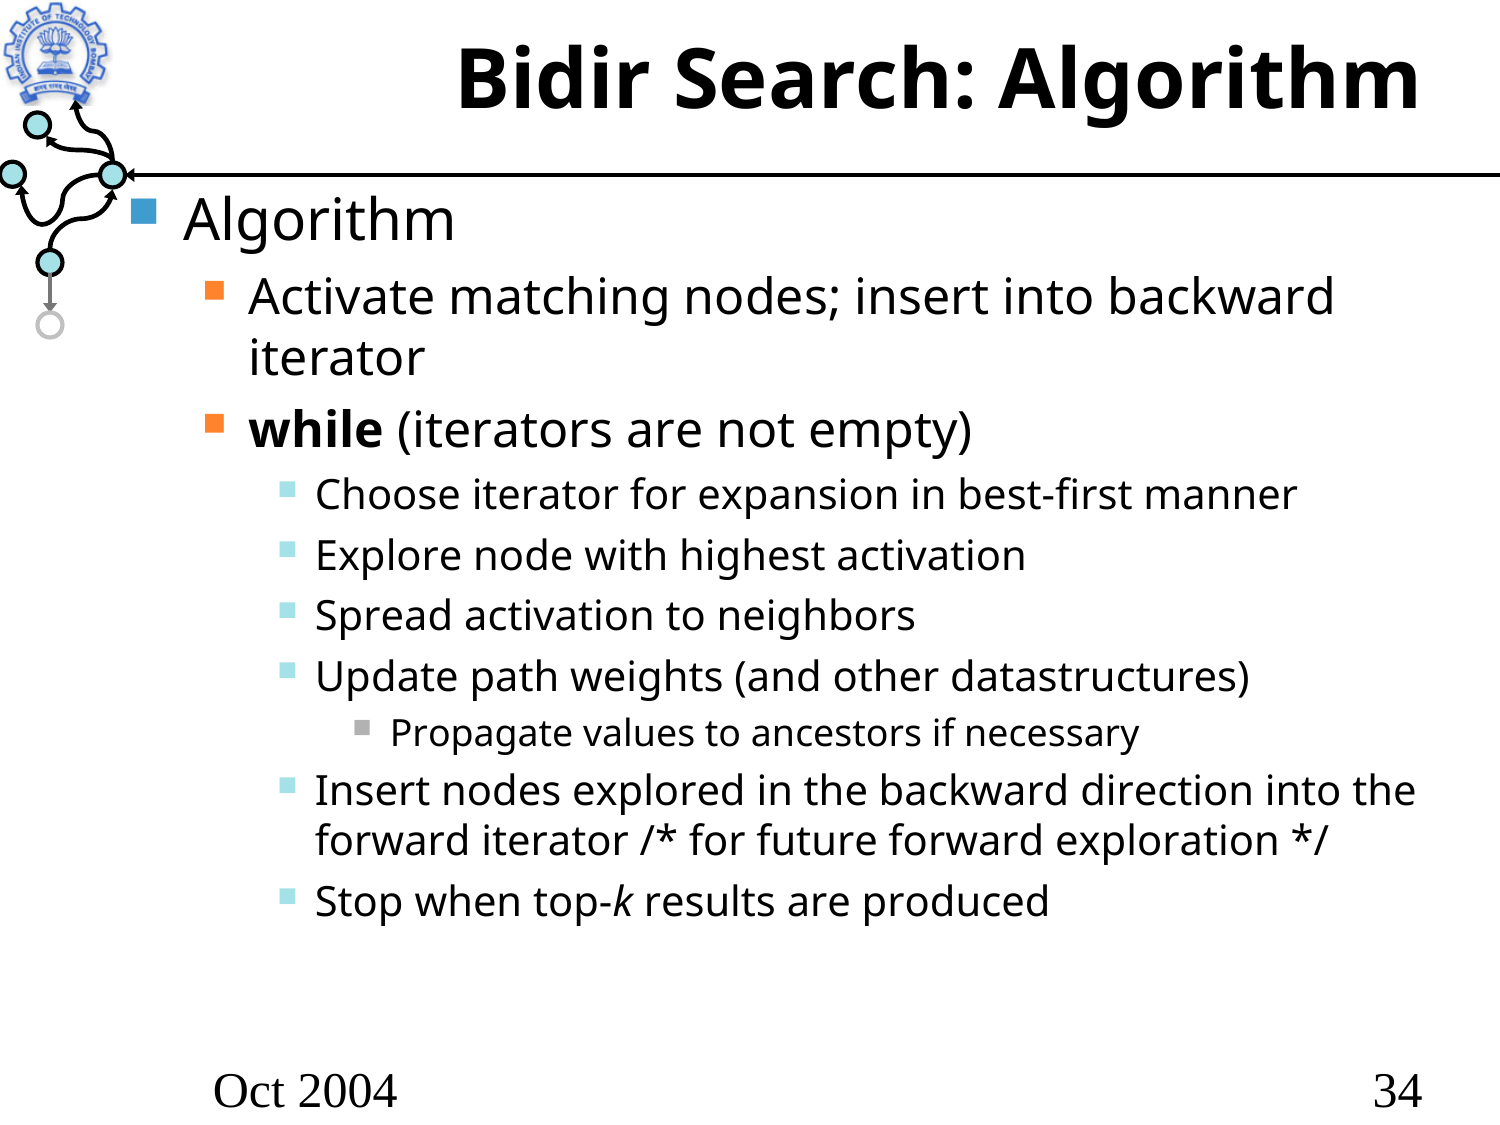

# Bidir Search: Algorithm
Algorithm
Activate matching nodes; insert into backward iterator
while (iterators are not empty)
Choose iterator for expansion in best-first manner
Explore node with highest activation
Spread activation to neighbors
Update path weights (and other datastructures)
Propagate values to ancestors if necessary
Insert nodes explored in the backward direction into the forward iterator /* for future forward exploration */
Stop when top-k results are produced
Oct 2004
34